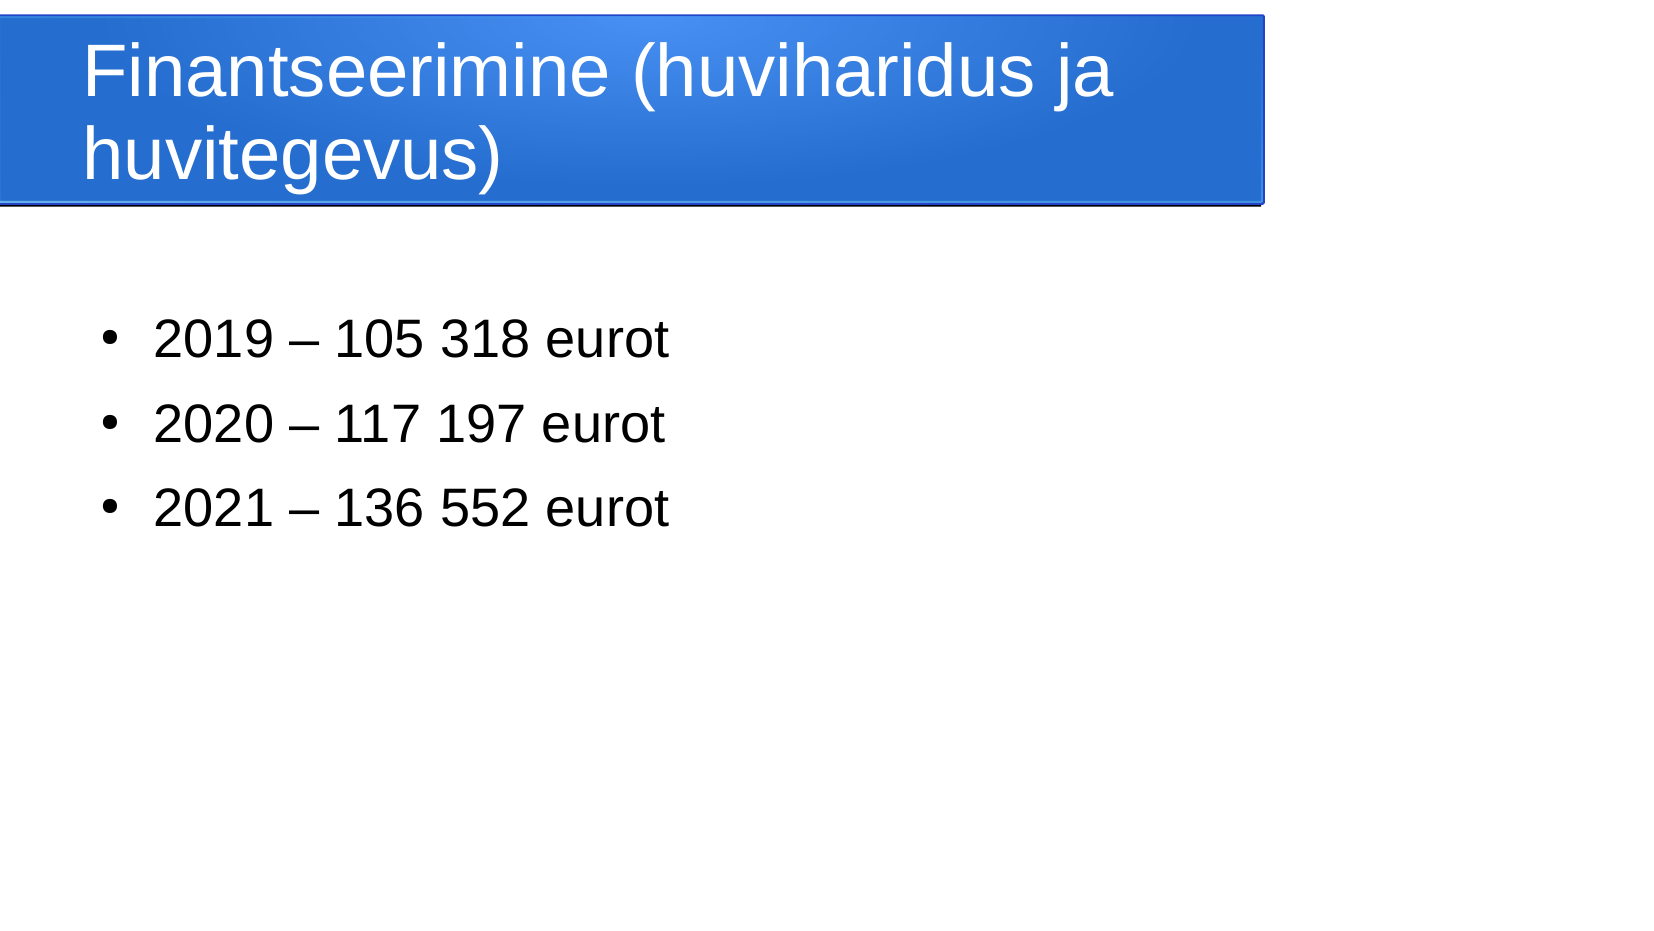

# Finantseerimine (huviharidus ja huvitegevus)
2019 – 105 318 eurot
2020 – 117 197 eurot
2021 – 136 552 eurot